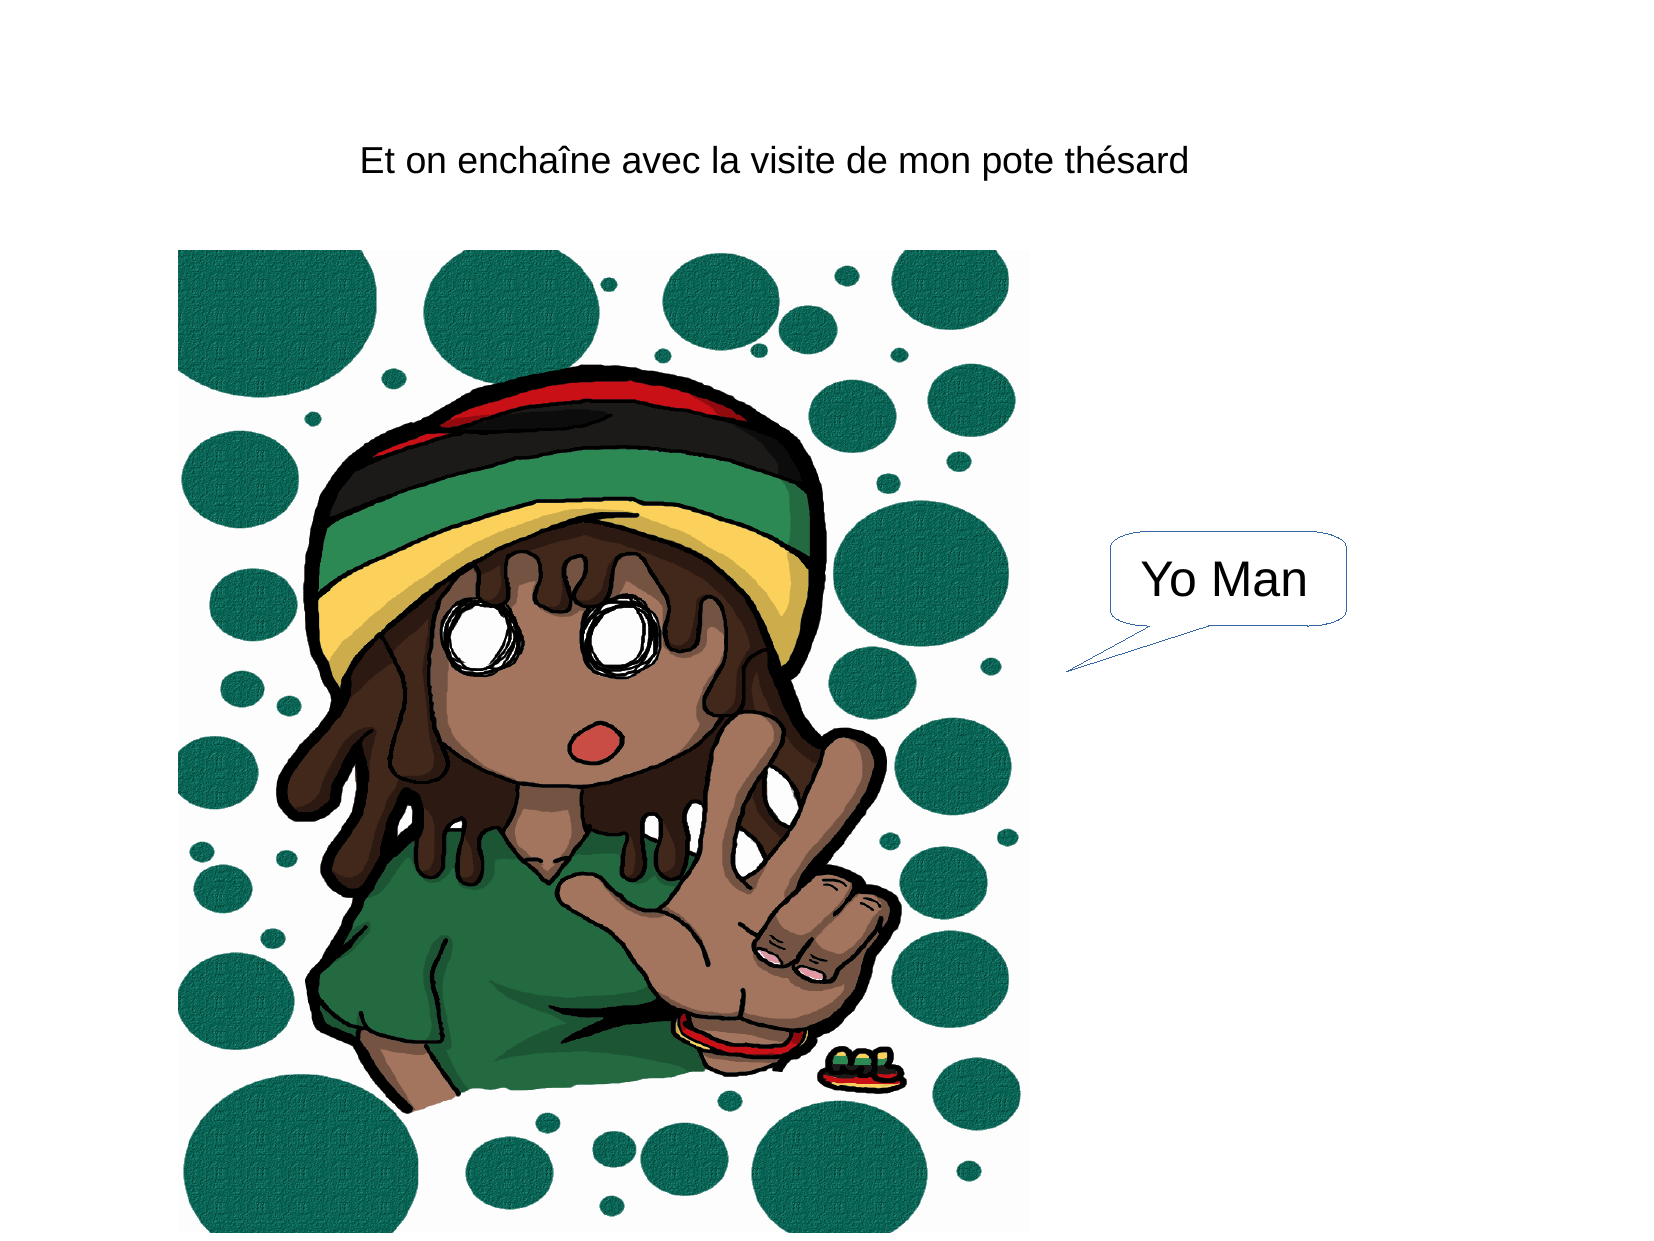

Et on enchaîne avec la visite de mon pote thésard
Yo Man